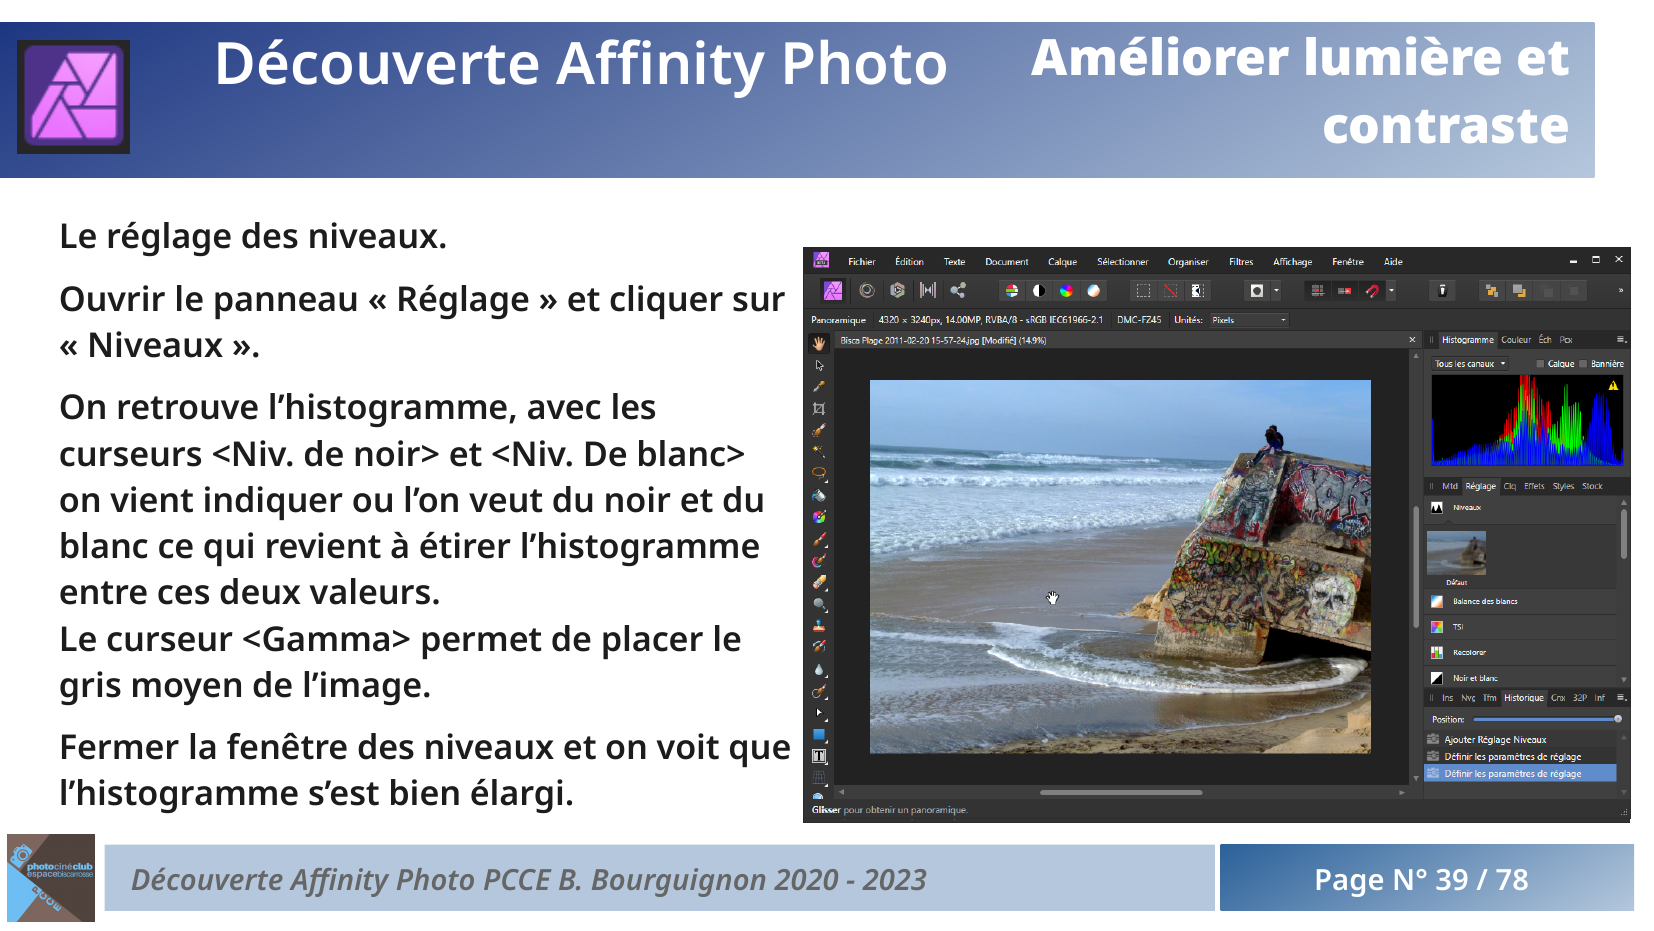

# Améliorer lumière et contraste
Le réglage des niveaux.
Ouvrir le panneau « Réglage » et cliquer sur « Niveaux ».
On retrouve l’histogramme, avec les curseurs <Niv. de noir> et <Niv. De blanc> on vient indiquer ou l’on veut du noir et du blanc ce qui revient à étirer l’histogramme entre ces deux valeurs.
Le curseur <Gamma> permet de placer le gris moyen de l’image.
Fermer la fenêtre des niveaux et on voit que l’histogramme s’est bien élargi.